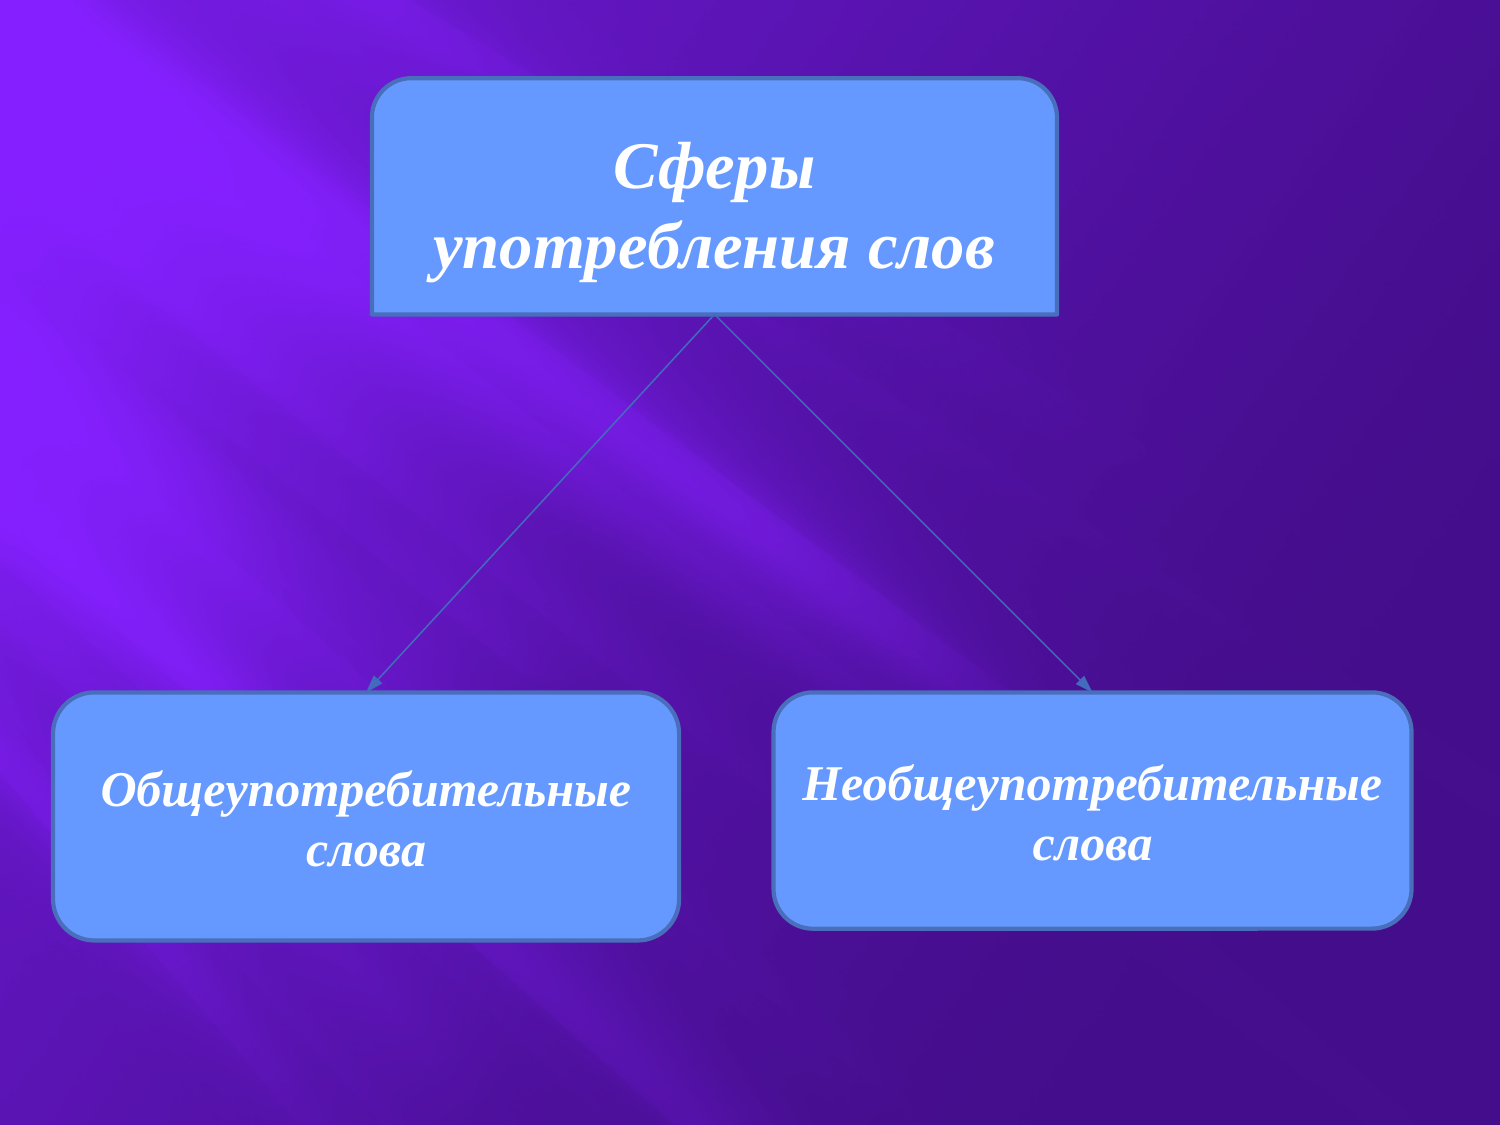

Сферы употребления слов
Общеупотребительные
слова
Необщеупотребительные слова